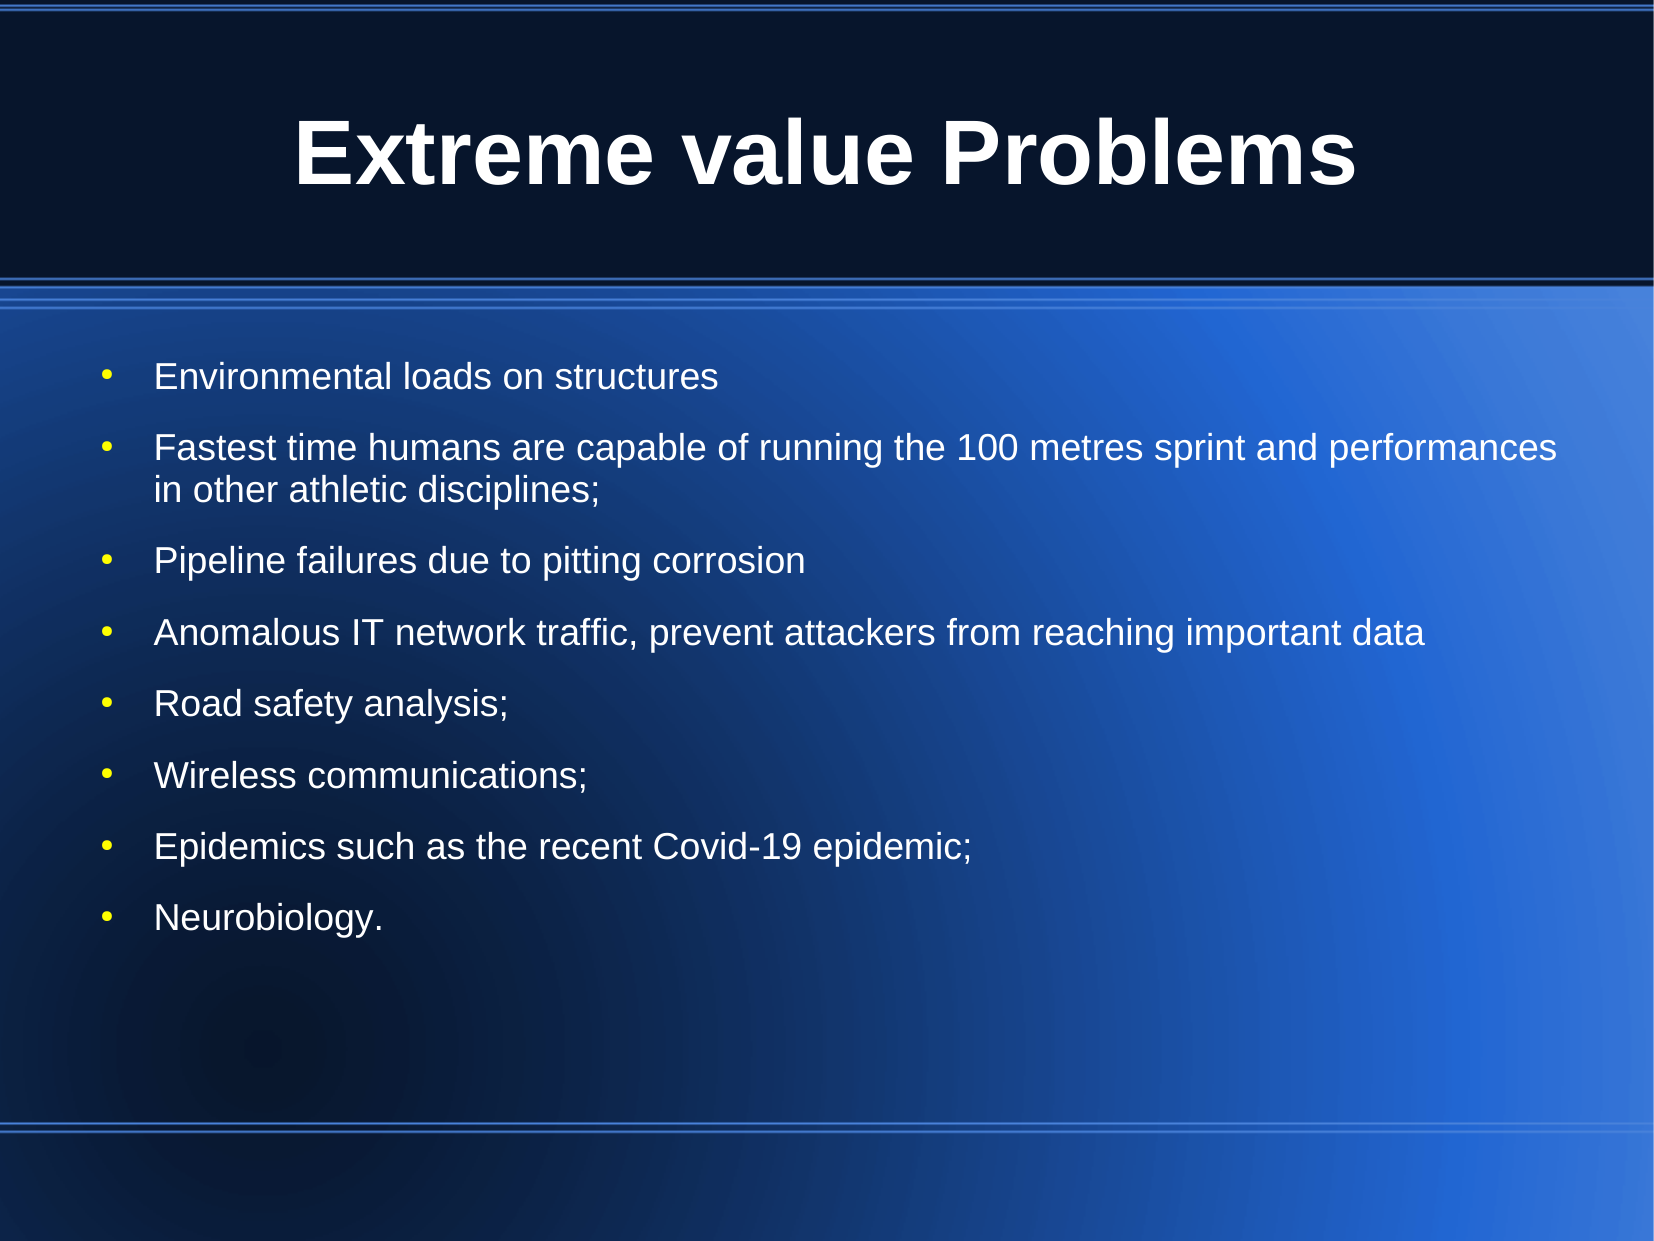

# Extreme value Problems
Environmental loads on structures
Fastest time humans are capable of running the 100 metres sprint and performances in other athletic disciplines;
Pipeline failures due to pitting corrosion
Anomalous IT network traffic, prevent attackers from reaching important data
Road safety analysis;
Wireless communications;
Epidemics such as the recent Covid-19 epidemic;
Neurobiology.